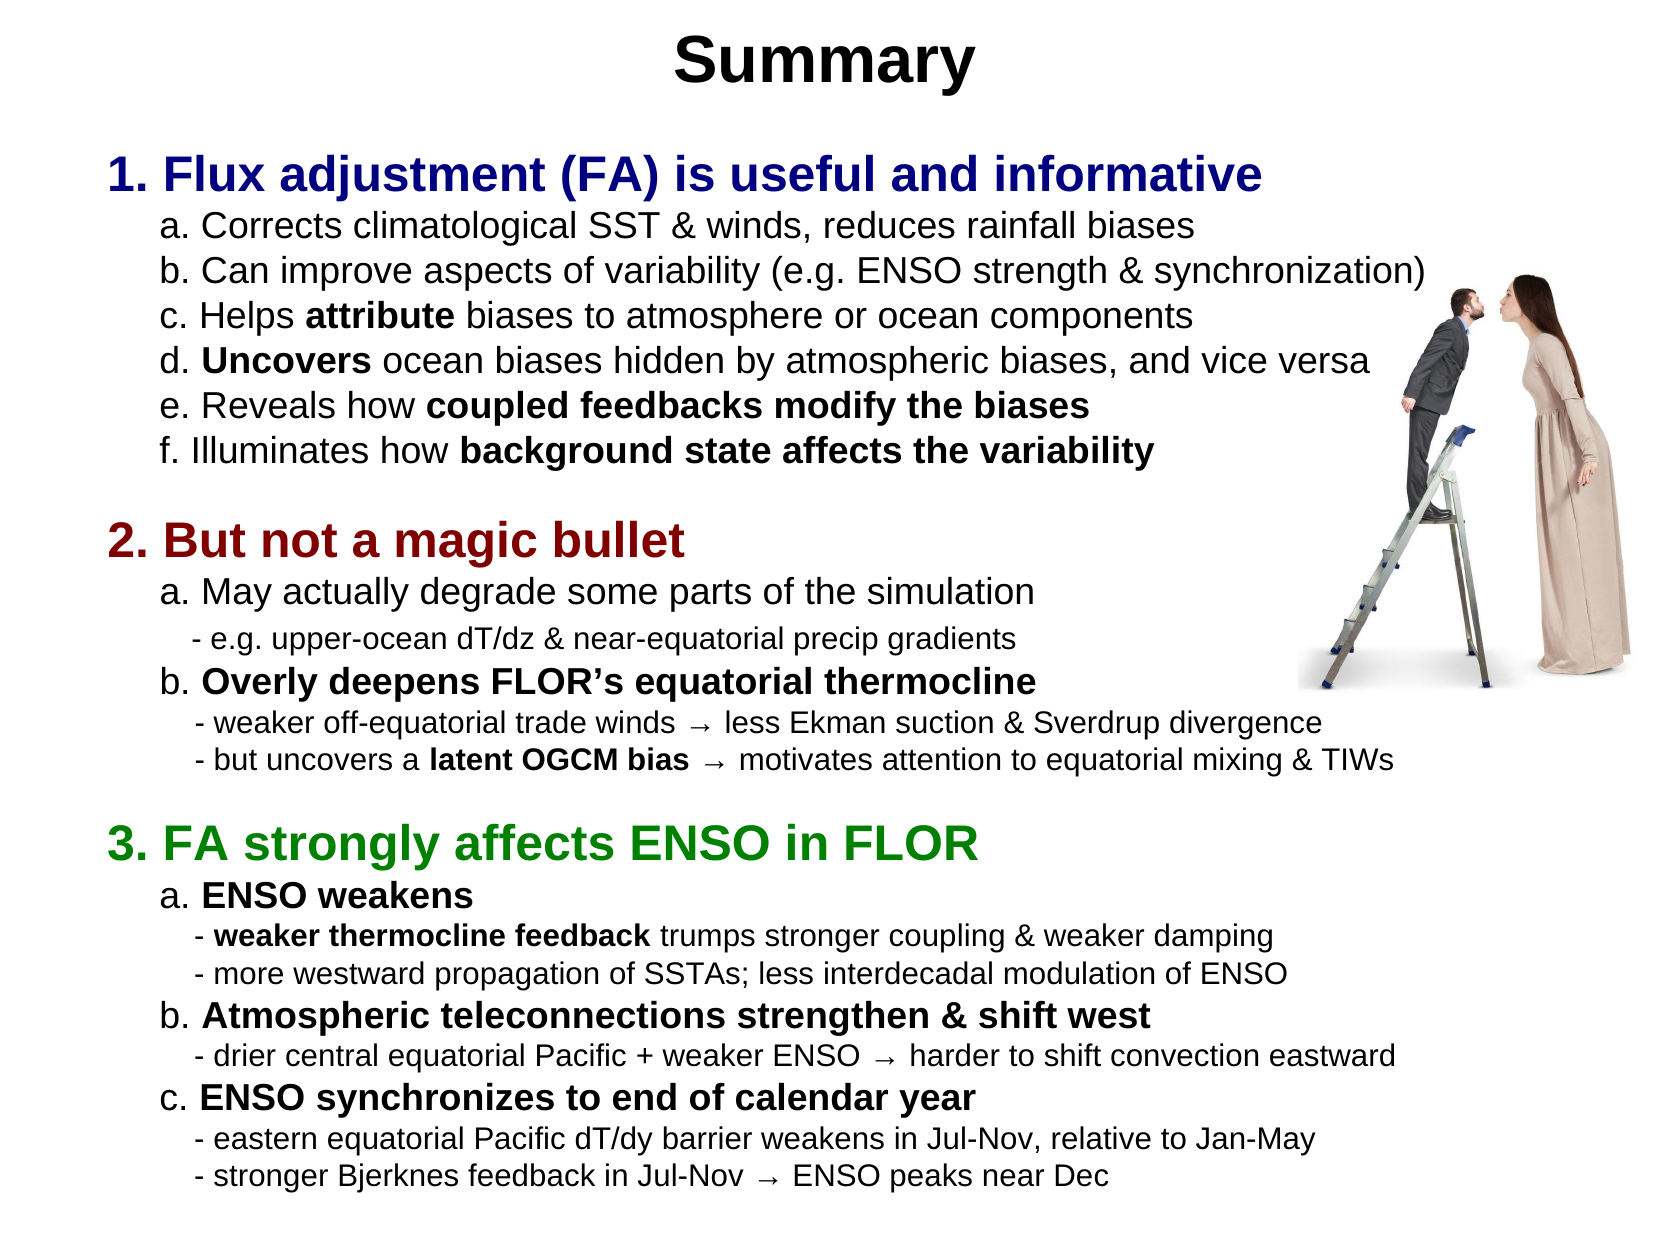

Summary
1. Flux adjustment (FA) is useful and informative
 a. Corrects climatological SST & winds, reduces rainfall biases
 b. Can improve aspects of variability (e.g. ENSO strength & synchronization)
 c. Helps attribute biases to atmosphere or ocean components
 d. Uncovers ocean biases hidden by atmospheric biases, and vice versa
 e. Reveals how coupled feedbacks modify the biases
 f. Illuminates how background state affects the variability
2. But not a magic bullet
 a. May actually degrade some parts of the simulation
 - e.g. upper-ocean dT/dz & near-equatorial precip gradients
 b. Overly deepens FLOR’s equatorial thermocline
 - weaker off-equatorial trade winds → less Ekman suction & Sverdrup divergence
 - but uncovers a latent OGCM bias → motivates attention to equatorial mixing & TIWs
3. FA strongly affects ENSO in FLOR
 a. ENSO weakens
 - weaker thermocline feedback trumps stronger coupling & weaker damping
 - more westward propagation of SSTAs; less interdecadal modulation of ENSO
 b. Atmospheric teleconnections strengthen & shift west
 - drier central equatorial Pacific + weaker ENSO → harder to shift convection eastward
 c. ENSO synchronizes to end of calendar year
 - eastern equatorial Pacific dT/dy barrier weakens in Jul-Nov, relative to Jan-May
 - stronger Bjerknes feedback in Jul-Nov → ENSO peaks near Dec